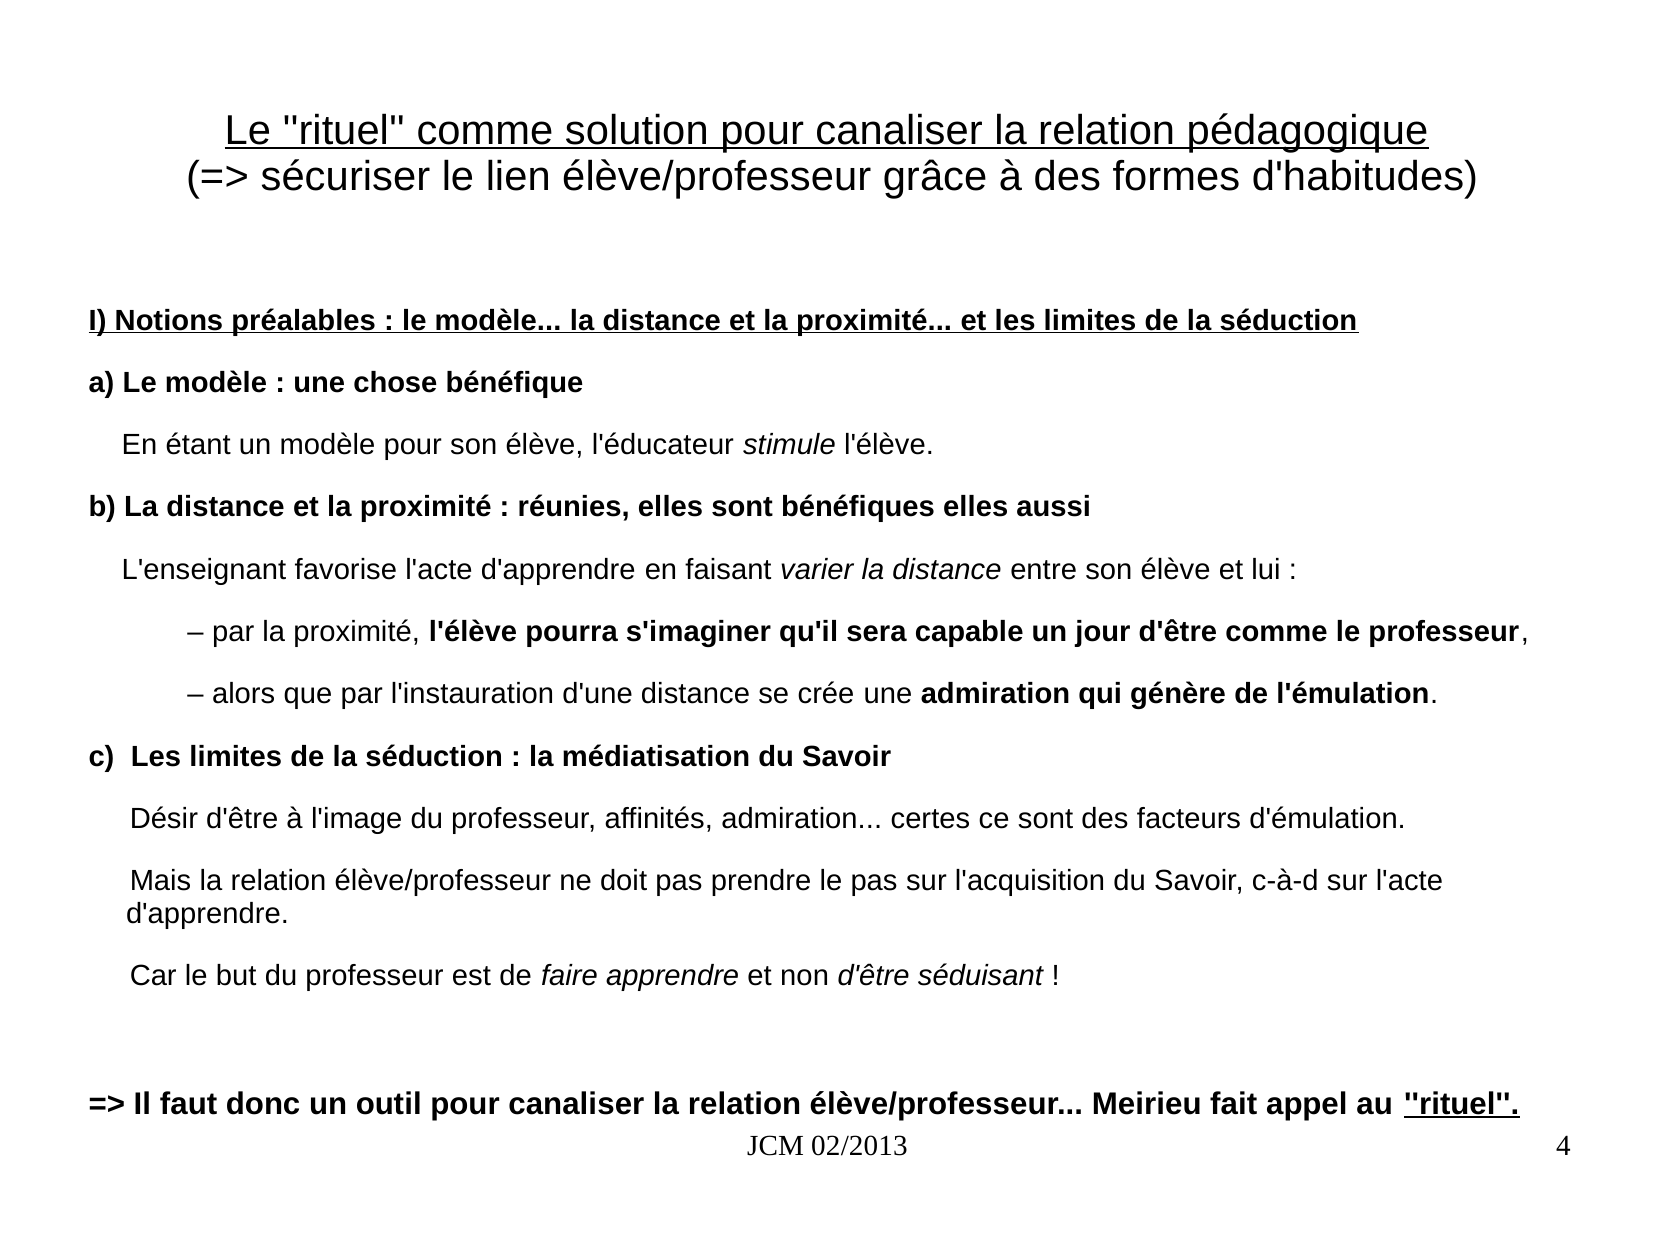

# Le ''rituel'' comme solution pour canaliser la relation pédagogique (=> sécuriser le lien élève/professeur grâce à des formes d'habitudes)
I) Notions préalables : le modèle... la distance et la proximité... et les limites de la séduction
a) Le modèle : une chose bénéfique
 En étant un modèle pour son élève, l'éducateur stimule l'élève.
b) La distance et la proximité : réunies, elles sont bénéfiques elles aussi
 L'enseignant favorise l'acte d'apprendre en faisant varier la distance entre son élève et lui :
 – par la proximité, l'élève pourra s'imaginer qu'il sera capable un jour d'être comme le professeur,
 – alors que par l'instauration d'une distance se crée une admiration qui génère de l'émulation.
c) Les limites de la séduction : la médiatisation du Savoir
 Désir d'être à l'image du professeur, affinités, admiration... certes ce sont des facteurs d'émulation.
 Mais la relation élève/professeur ne doit pas prendre le pas sur l'acquisition du Savoir, c-à-d sur l'acte d'apprendre.
 Car le but du professeur est de faire apprendre et non d'être séduisant !
=> Il faut donc un outil pour canaliser la relation élève/professeur... Meirieu fait appel au ''rituel''.
JCM 02/2013
4